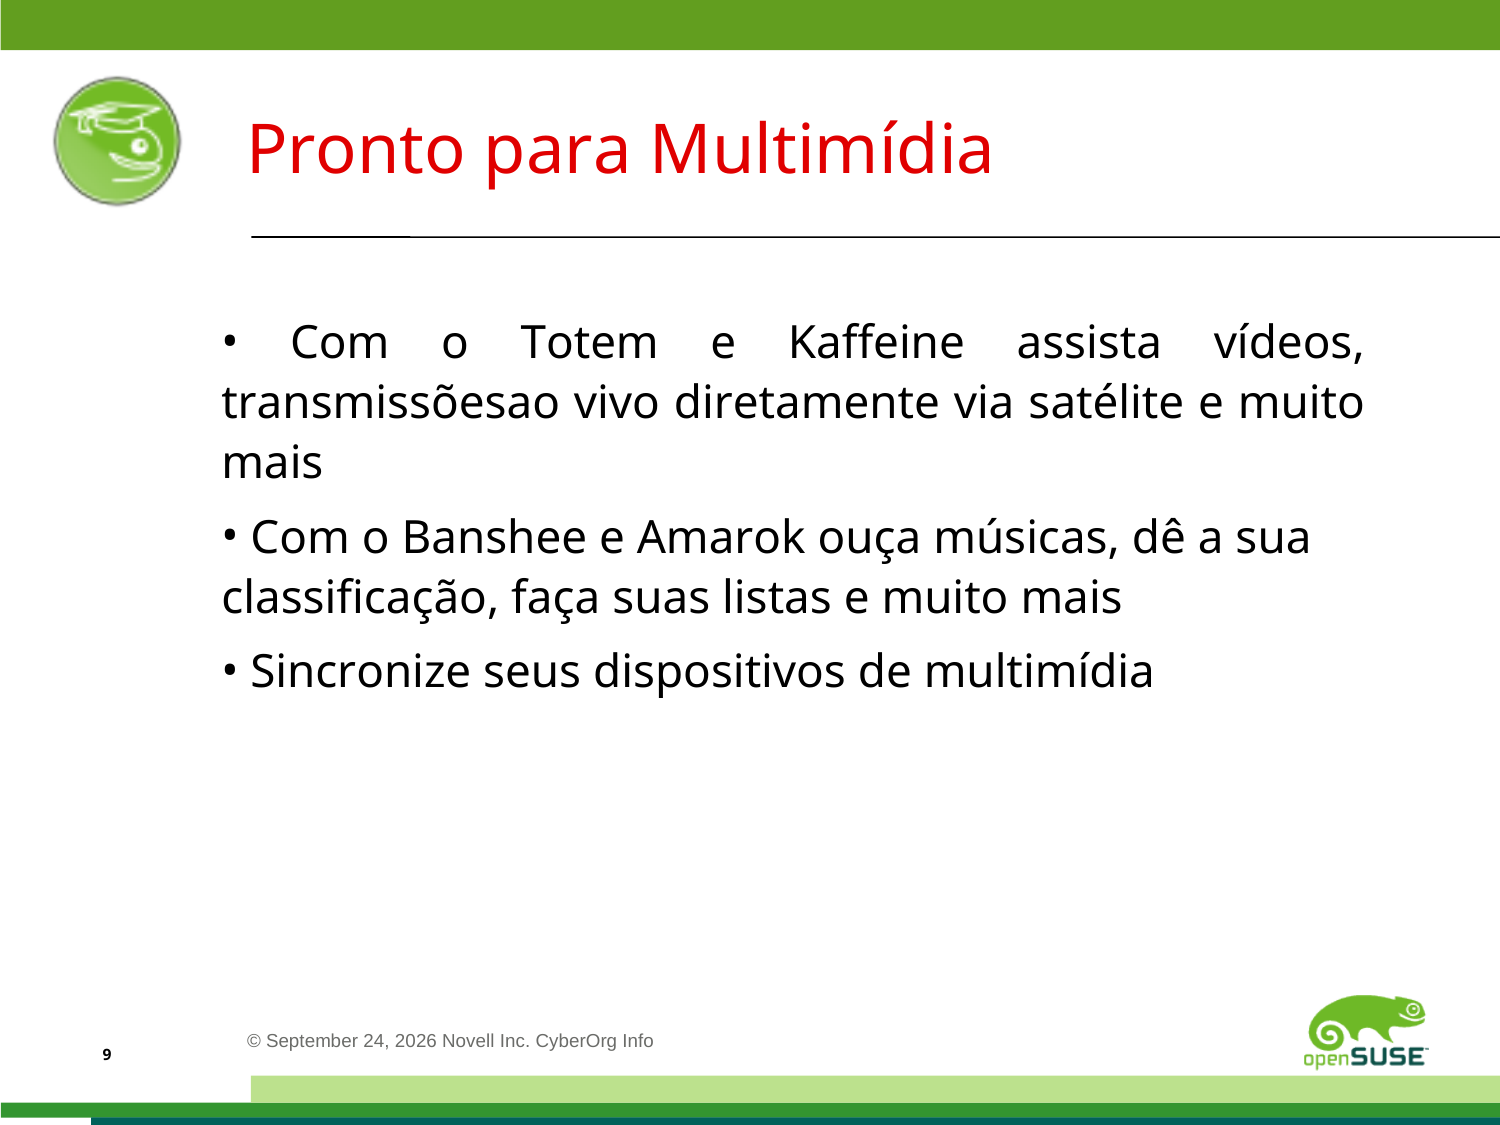

# Pronto para Multimídia
 Com o Totem e Kaffeine assista vídeos, transmissõesao vivo diretamente via satélite e muito mais
 Com o Banshee e Amarok ouça músicas, dê a sua classificação, faça suas listas e muito mais
 Sincronize seus dispositivos de multimídia